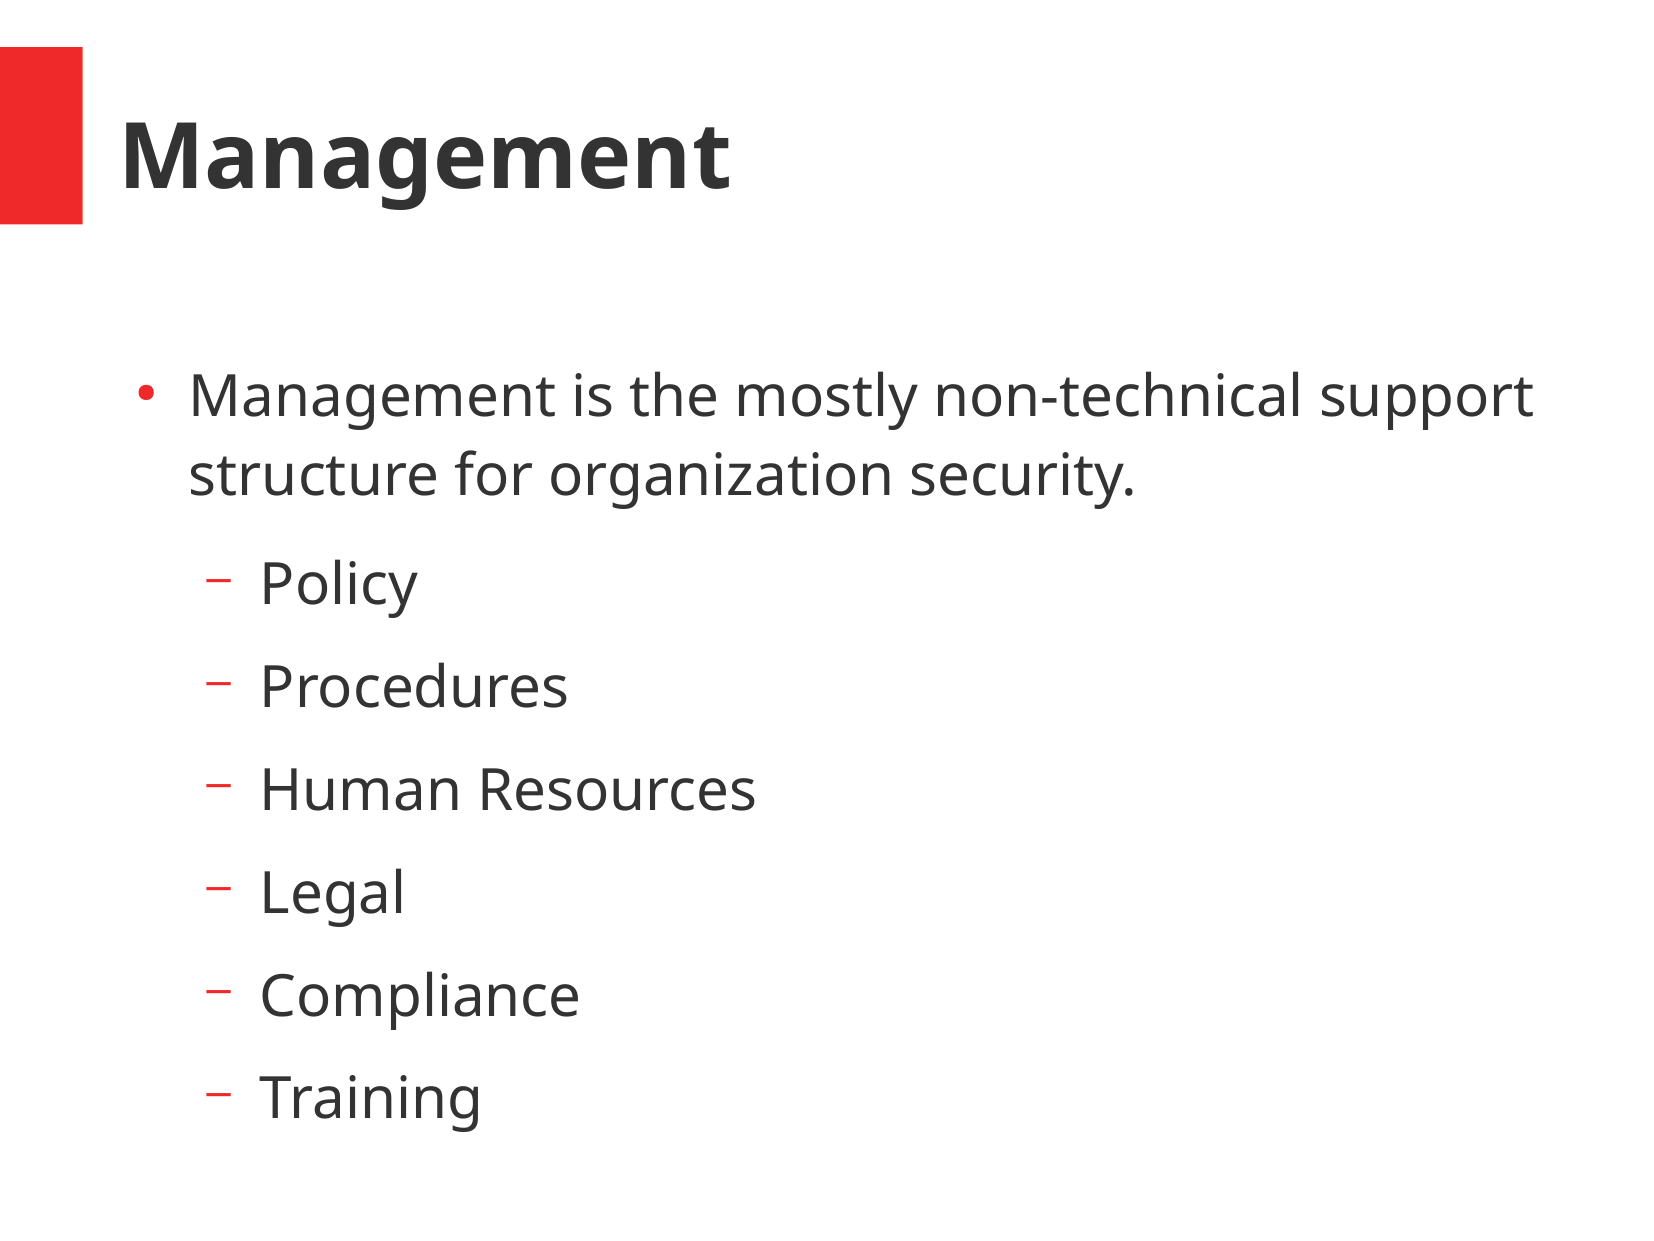

# Management
Management is the mostly non-technical support structure for organization security.
Policy
Procedures
Human Resources
Legal
Compliance
Training